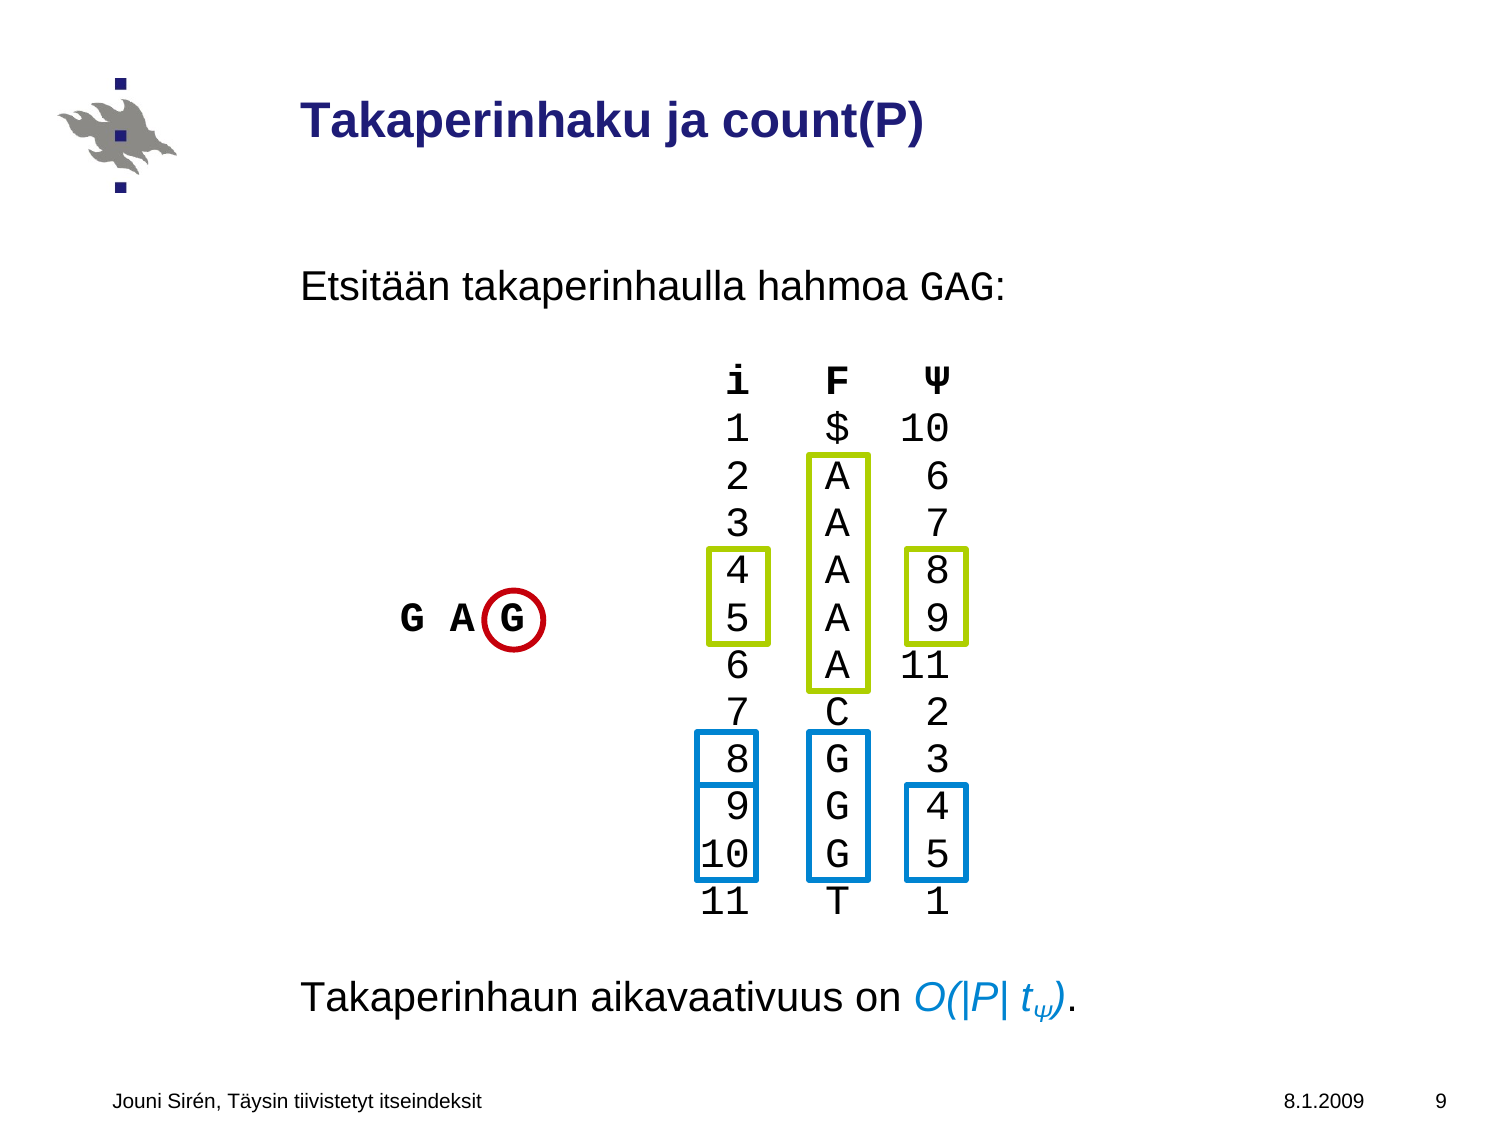

# Takaperinhaku ja count(P)
Etsitään takaperinhaulla hahmoa GAG:
 i F Ψ
 1 $ 10
 2 A 6
 3 A 7
 4 A 8
 G A G 5 A 9
 6 A 11
 7 C 2
 8 G 3
 9 G 4
 10 G 5
 11 T 1
Takaperinhaun aikavaativuus on O(|P| tΨ).
Jouni Sirén, Täysin tiivistetyt itseindeksit
8.1.2009
9